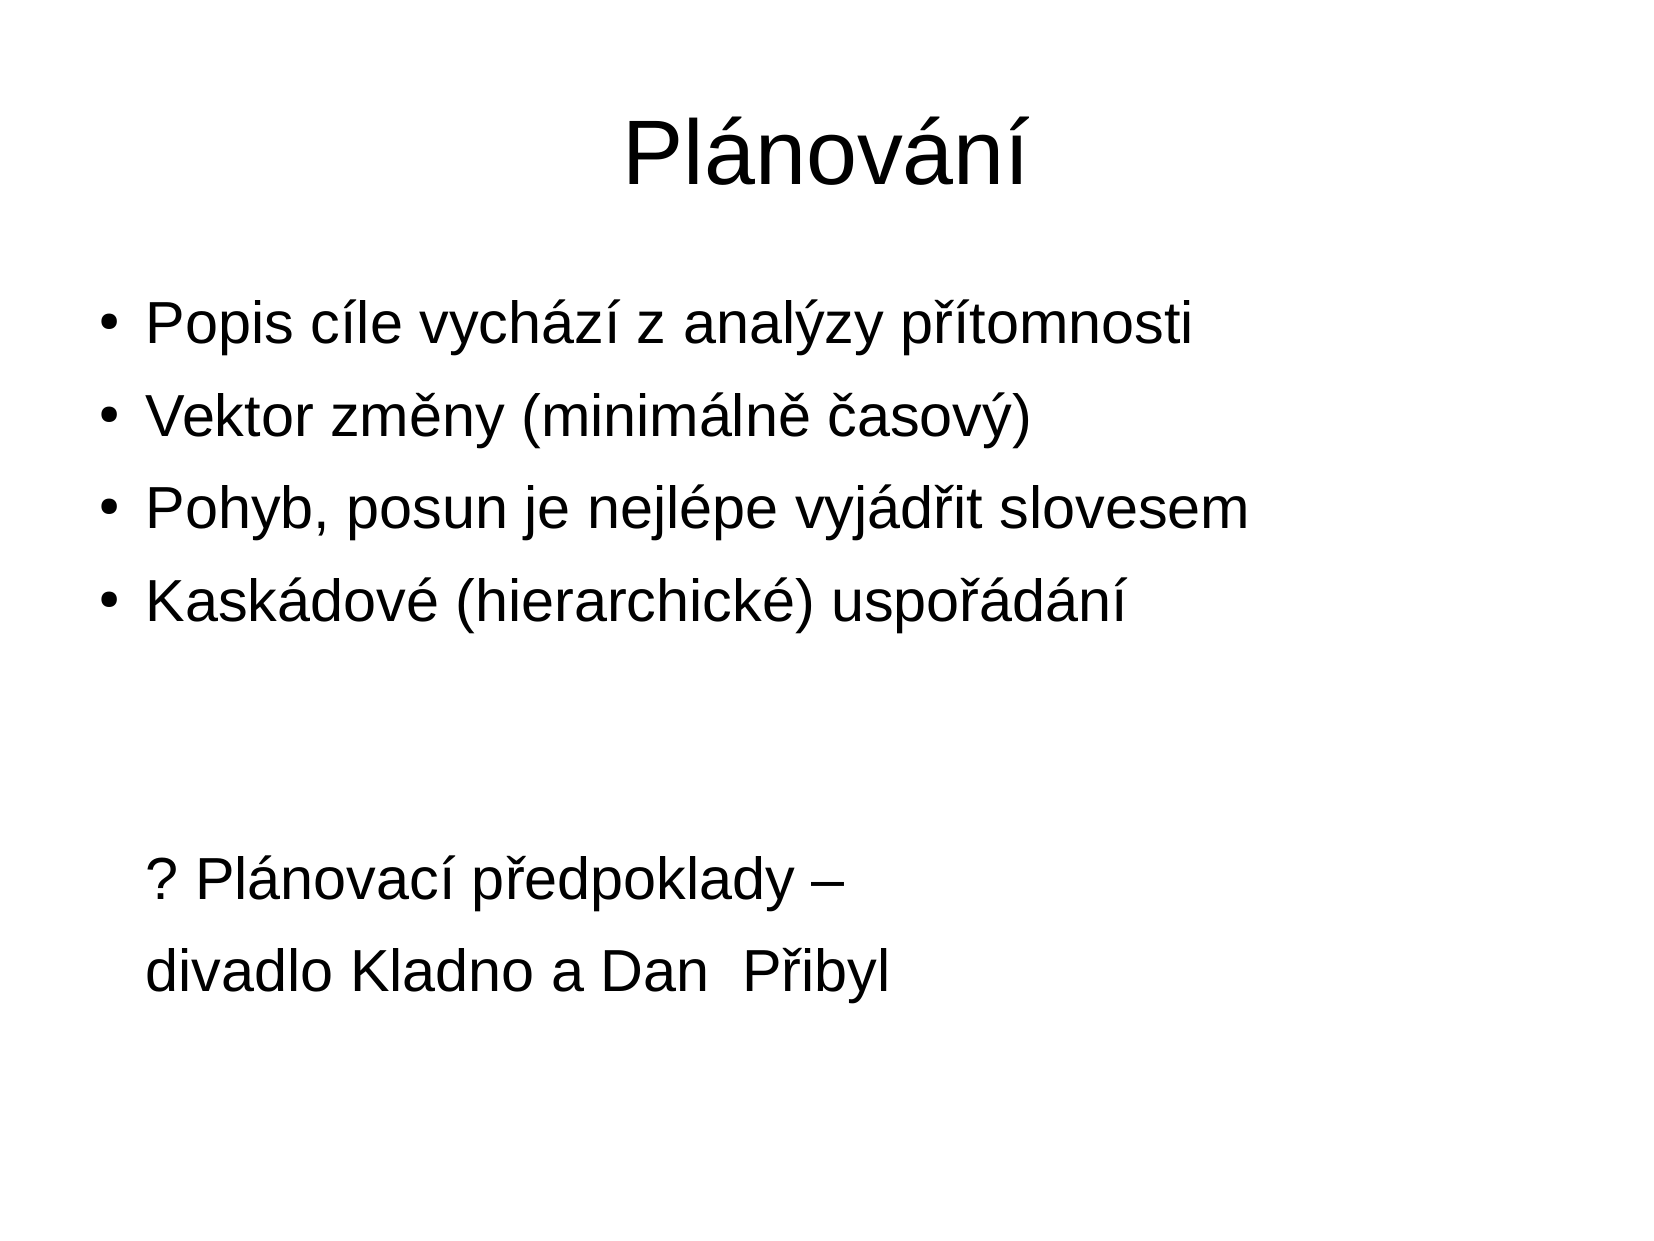

# Plánování
Popis cíle vychází z analýzy přítomnosti
Vektor změny (minimálně časový)
Pohyb, posun je nejlépe vyjádřit slovesem
Kaskádové (hierarchické) uspořádání
? Plánovací předpoklady –
divadlo Kladno a Dan Přibyl